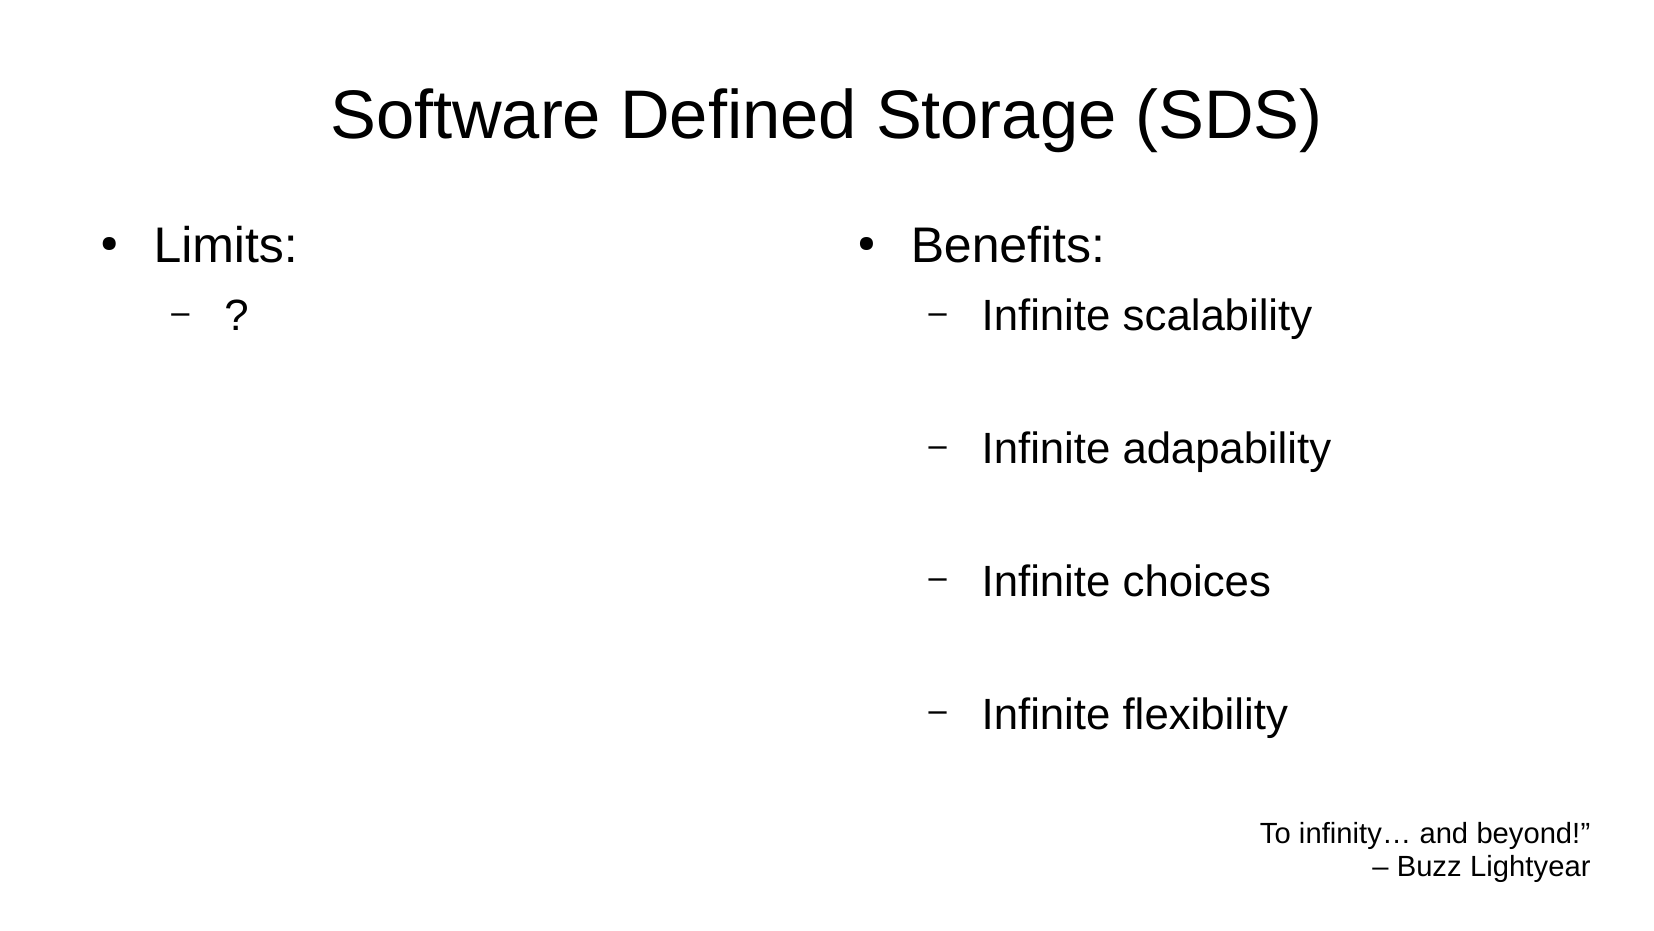

# Software Defined Storage (SDS)
Limits:
?
Benefits:
Infinite scalability
Infinite adapability
Infinite choices
Infinite flexibility
To infinity… and beyond!”
– Buzz Lightyear